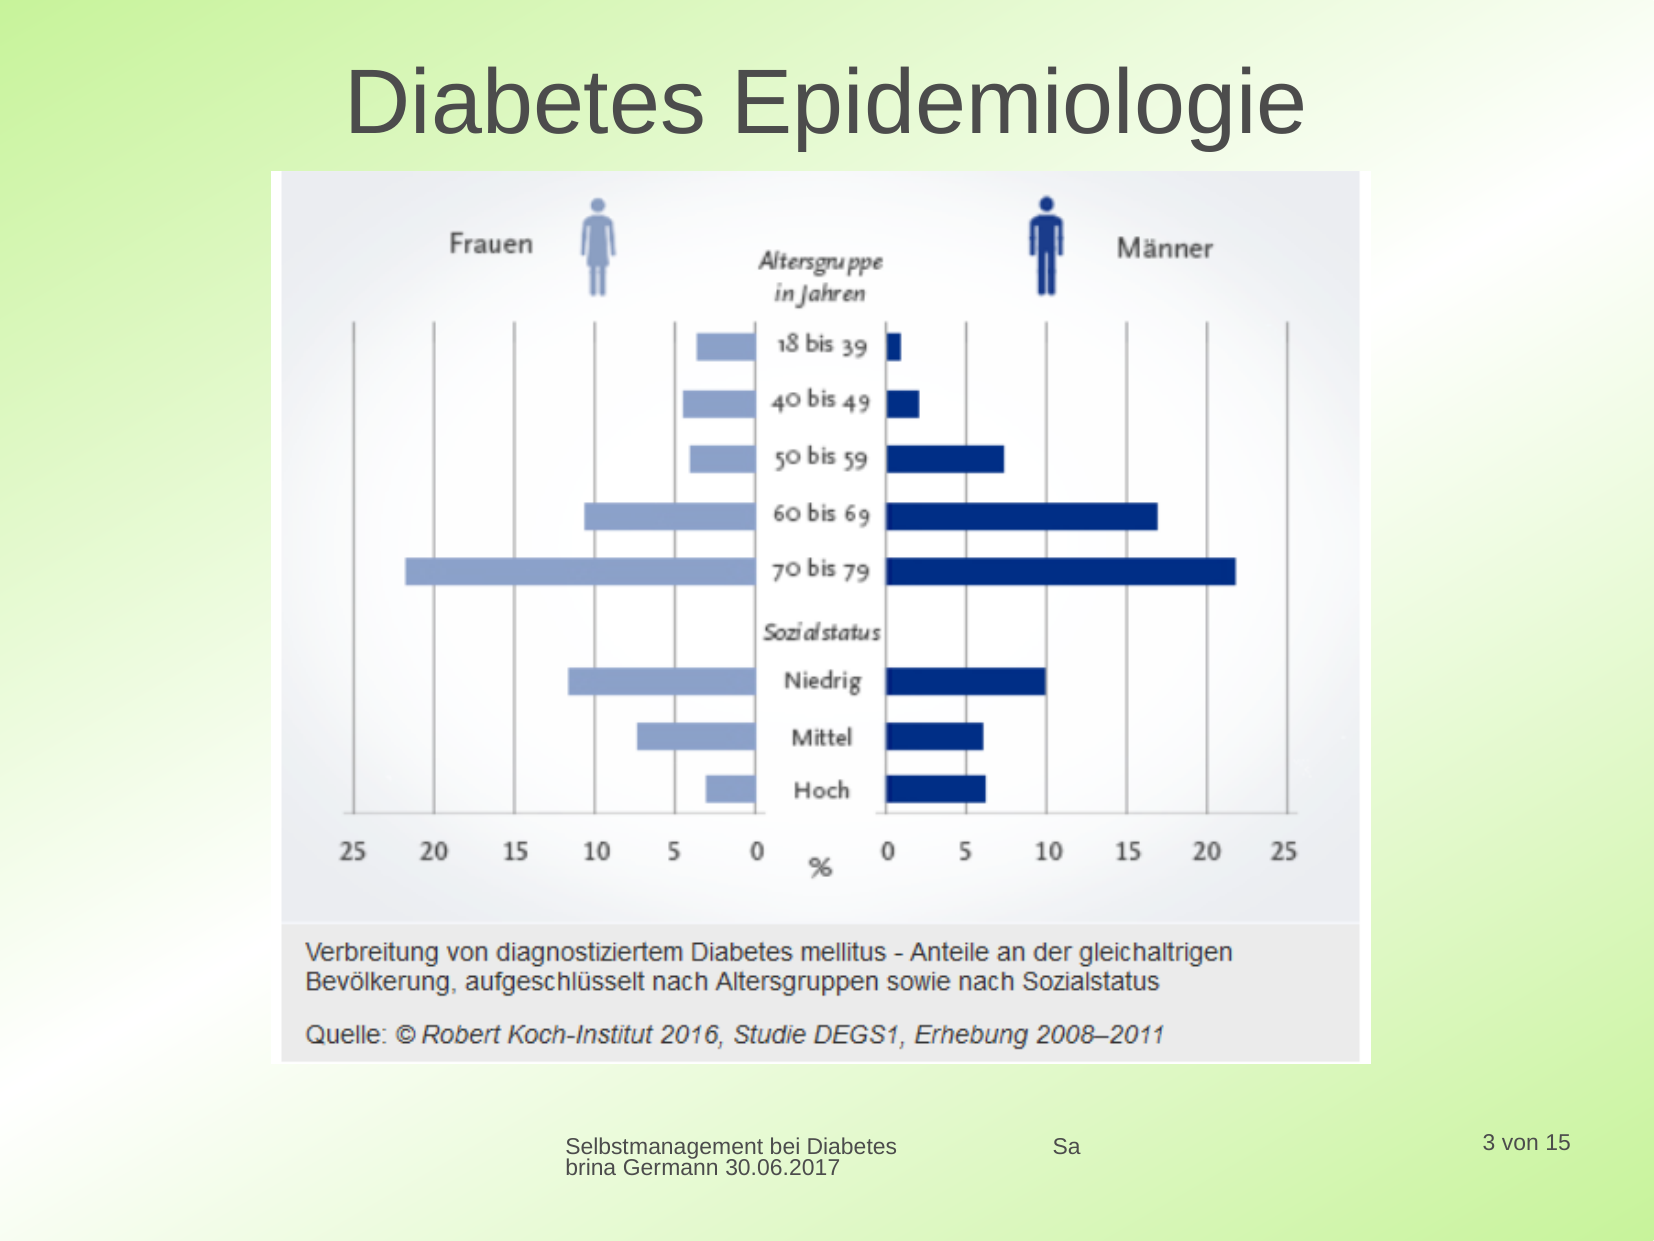

# Diabetes Epidemiologie
3
Selbstmanagement bei Diabetes Sabrina Germann 30.06.2017